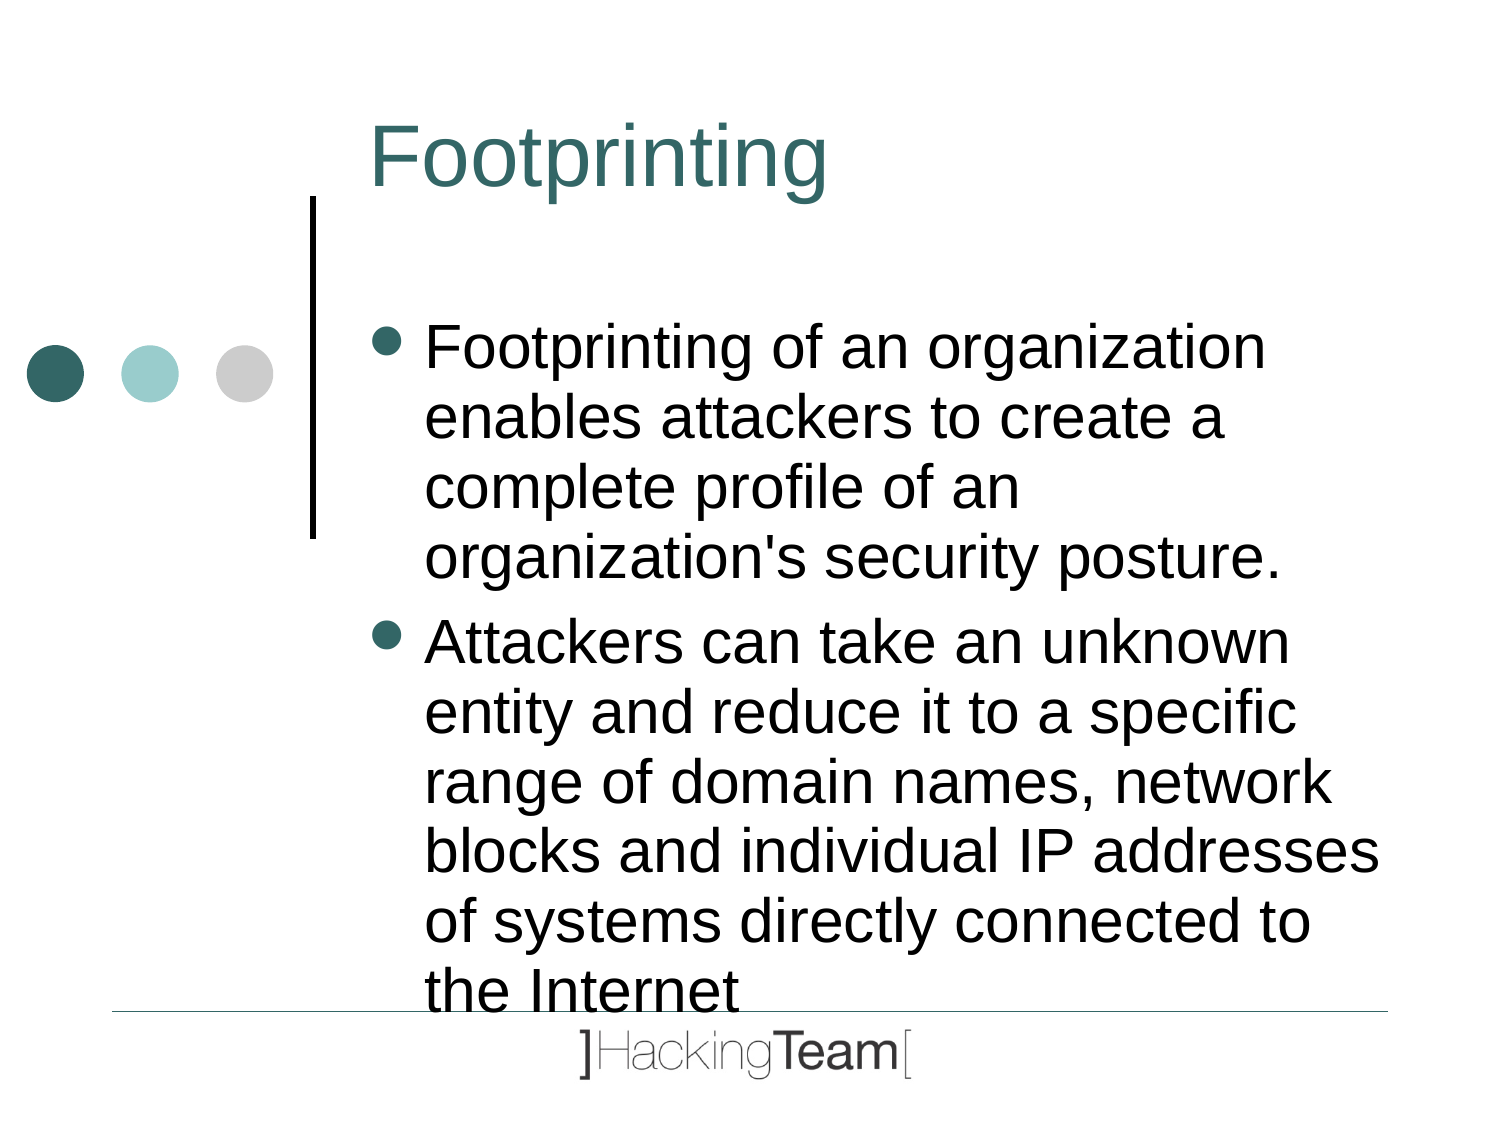

# Footprinting
Footprinting of an organization enables attackers to create a complete profile of an organization's security posture.
Attackers can take an unknown entity and reduce it to a specific range of domain names, network blocks and individual IP addresses of systems directly connected to the Internet